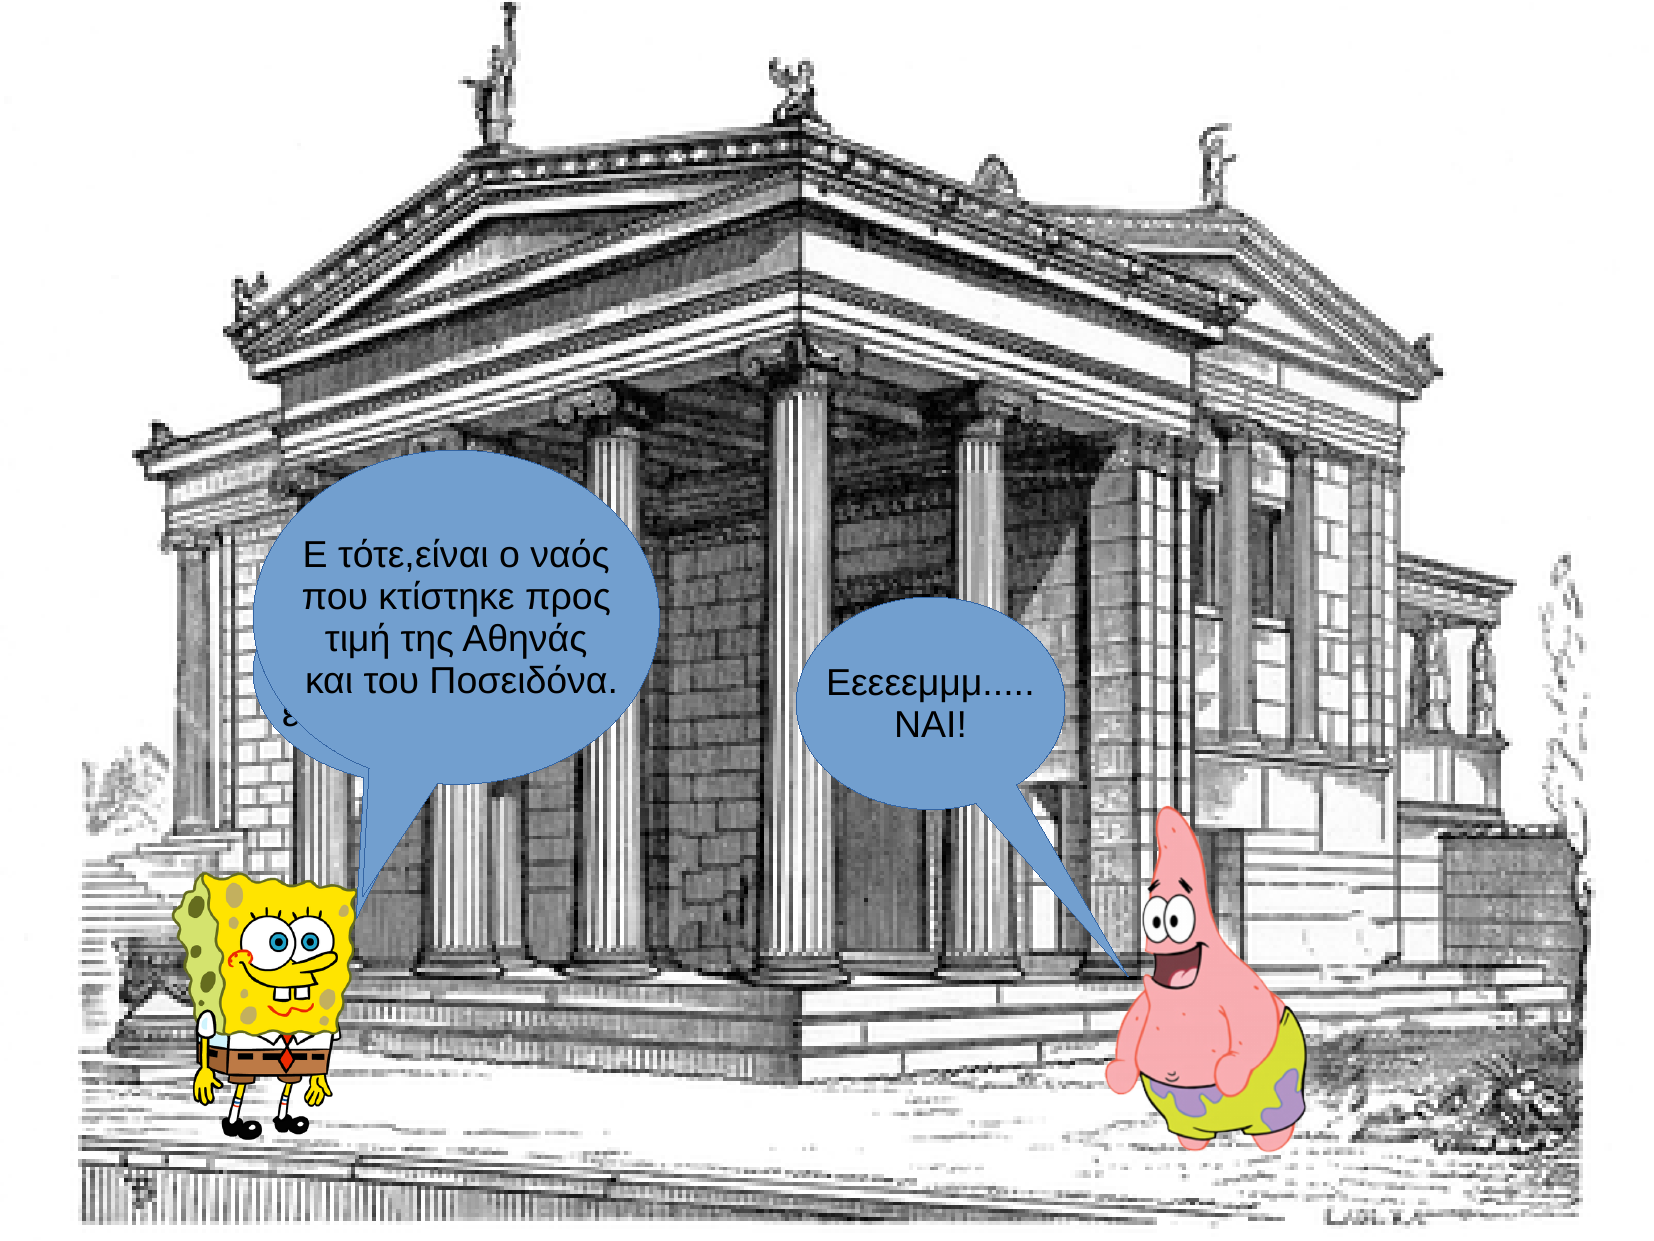

Ε τότε,είναι ο ναός
που κτίστηκε προς
τιμή της Αθηνάς
 και του Ποσειδόνα.
Αυτό είναι το
Ερέχθειο που μας
είπε ο Περικλής?
Εεεεεμμμ.....
ΝΑΙ!